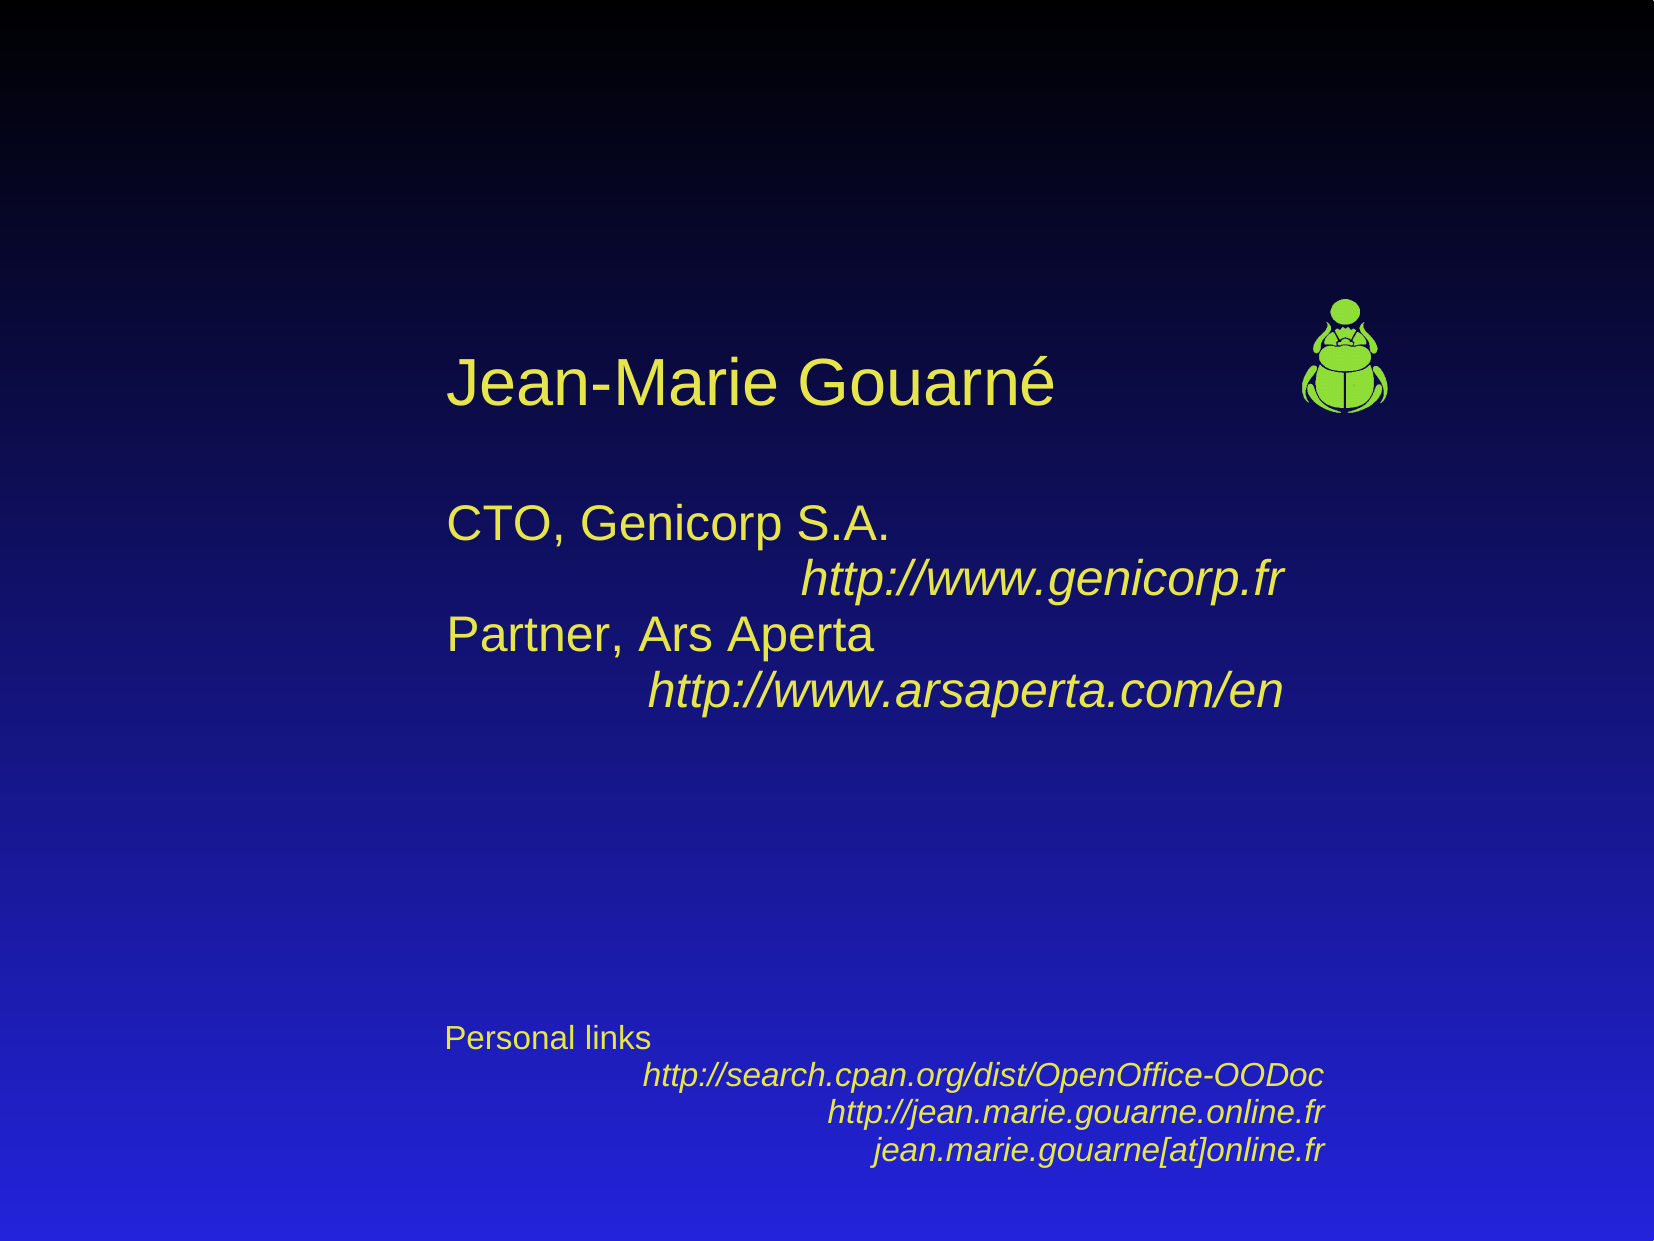

Jean-Marie Gouarné
CTO, Genicorp S.A.
			http://www.genicorp.fr
Partner, Ars Aperta
	http://www.arsaperta.com/en
Personal links
http://search.cpan.org/dist/OpenOffice-OODoc
http://jean.marie.gouarne.online.fr
jean.marie.gouarne[at]online.fr